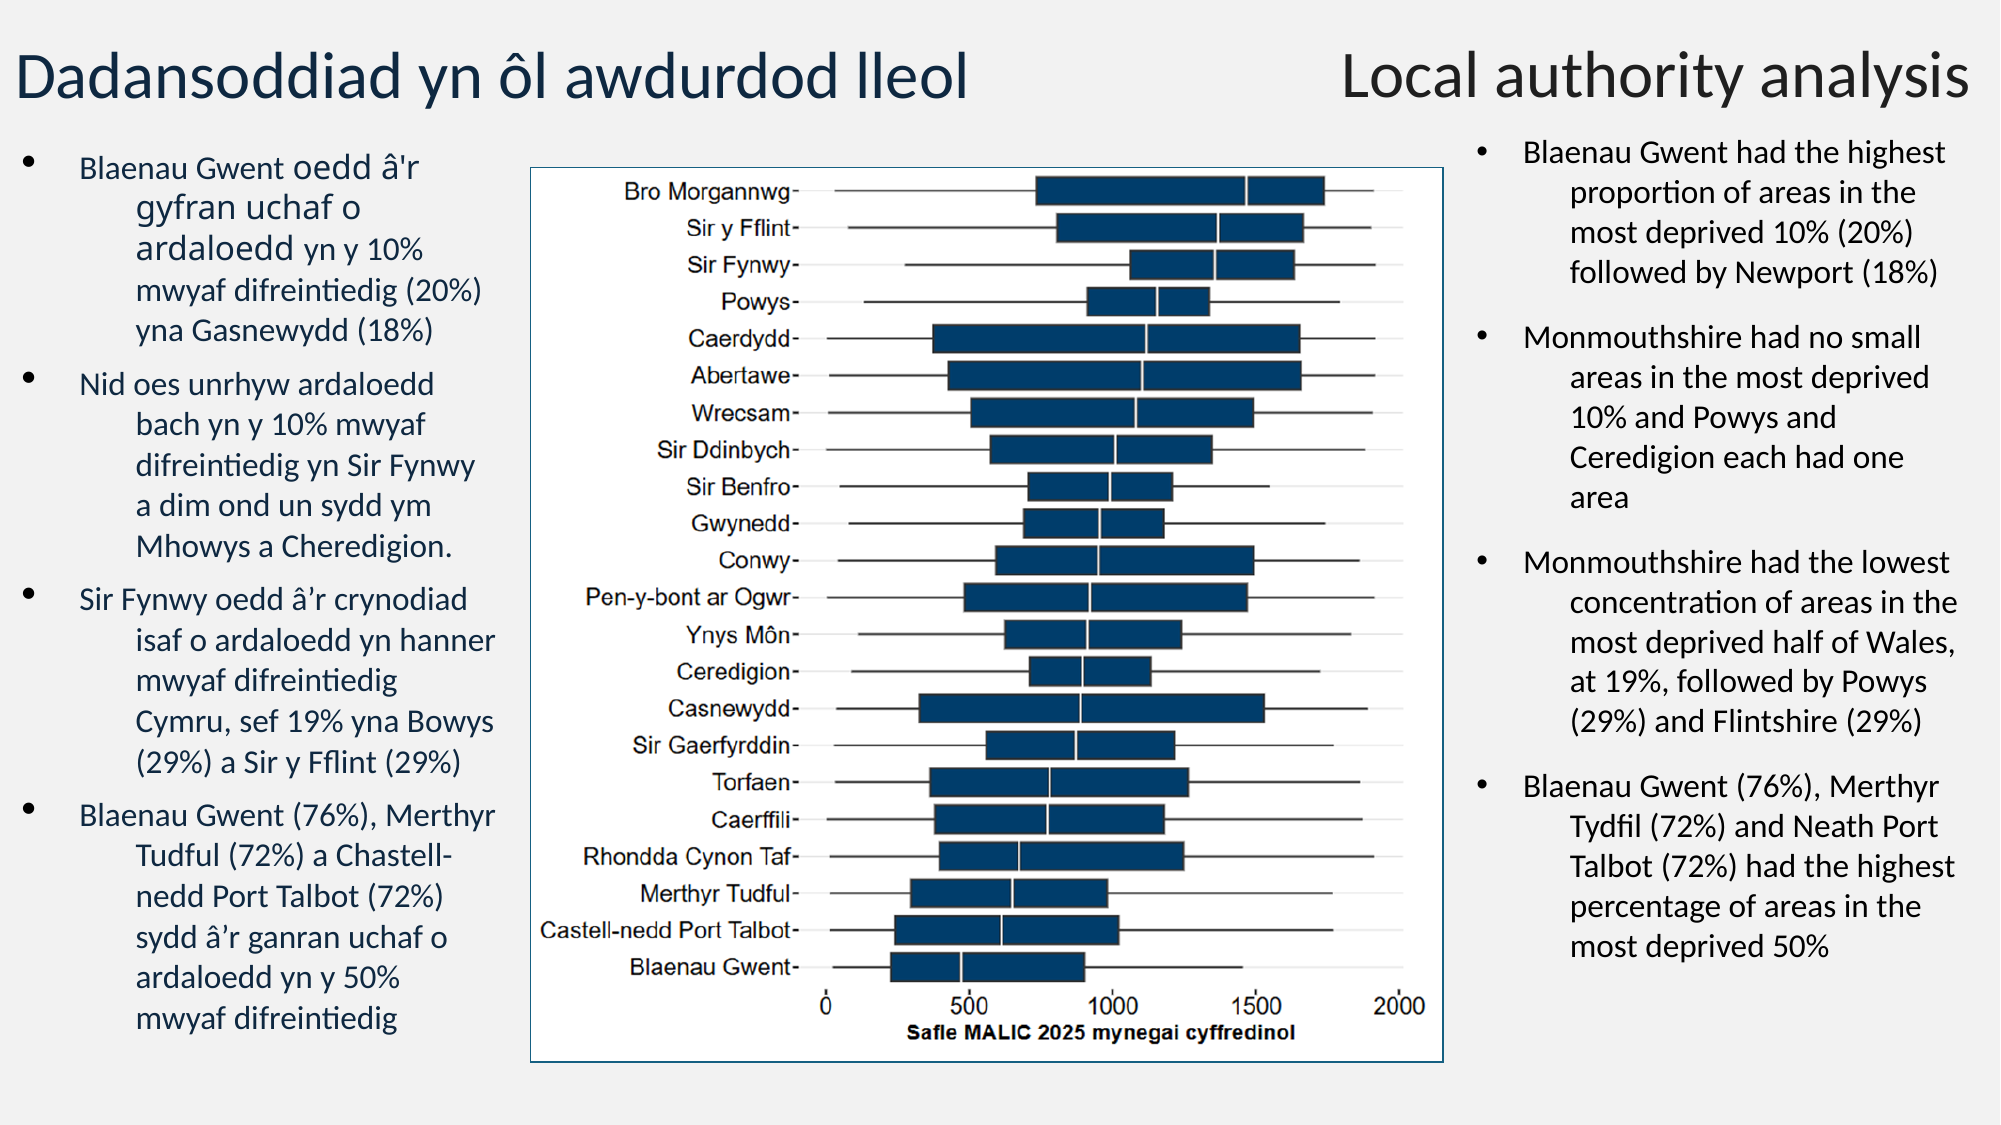

Local authority analysis
Dadansoddiad yn ôl awdurdod lleol
Blaenau Gwent had the highest proportion of areas in the most deprived 10% (20%) followed by Newport (18%)
Monmouthshire had no small areas in the most deprived 10% and Powys and Ceredigion each had one area
Monmouthshire had the lowest concentration of areas in the most deprived half of Wales, at 19%, followed by Powys (29%) and Flintshire (29%)
Blaenau Gwent (76%), Merthyr Tydfil (72%) and Neath Port Talbot (72%) had the highest percentage of areas in the most deprived 50%
Blaenau Gwent oedd â'r gyfran uchaf o ardaloedd yn y 10% mwyaf difreintiedig (20%) yna Gasnewydd (18%)
Nid oes unrhyw ardaloedd bach yn y 10% mwyaf difreintiedig yn Sir Fynwy a dim ond un sydd ym Mhowys a Cheredigion.
Sir Fynwy oedd â’r crynodiad isaf o ardaloedd yn hanner mwyaf difreintiedig Cymru, sef 19% yna Bowys (29%) a Sir y Fflint (29%)
Blaenau Gwent (76%), Merthyr Tudful (72%) a Chastell-nedd Port Talbot (72%) sydd â’r ganran uchaf o ardaloedd yn y 50% mwyaf difreintiedig